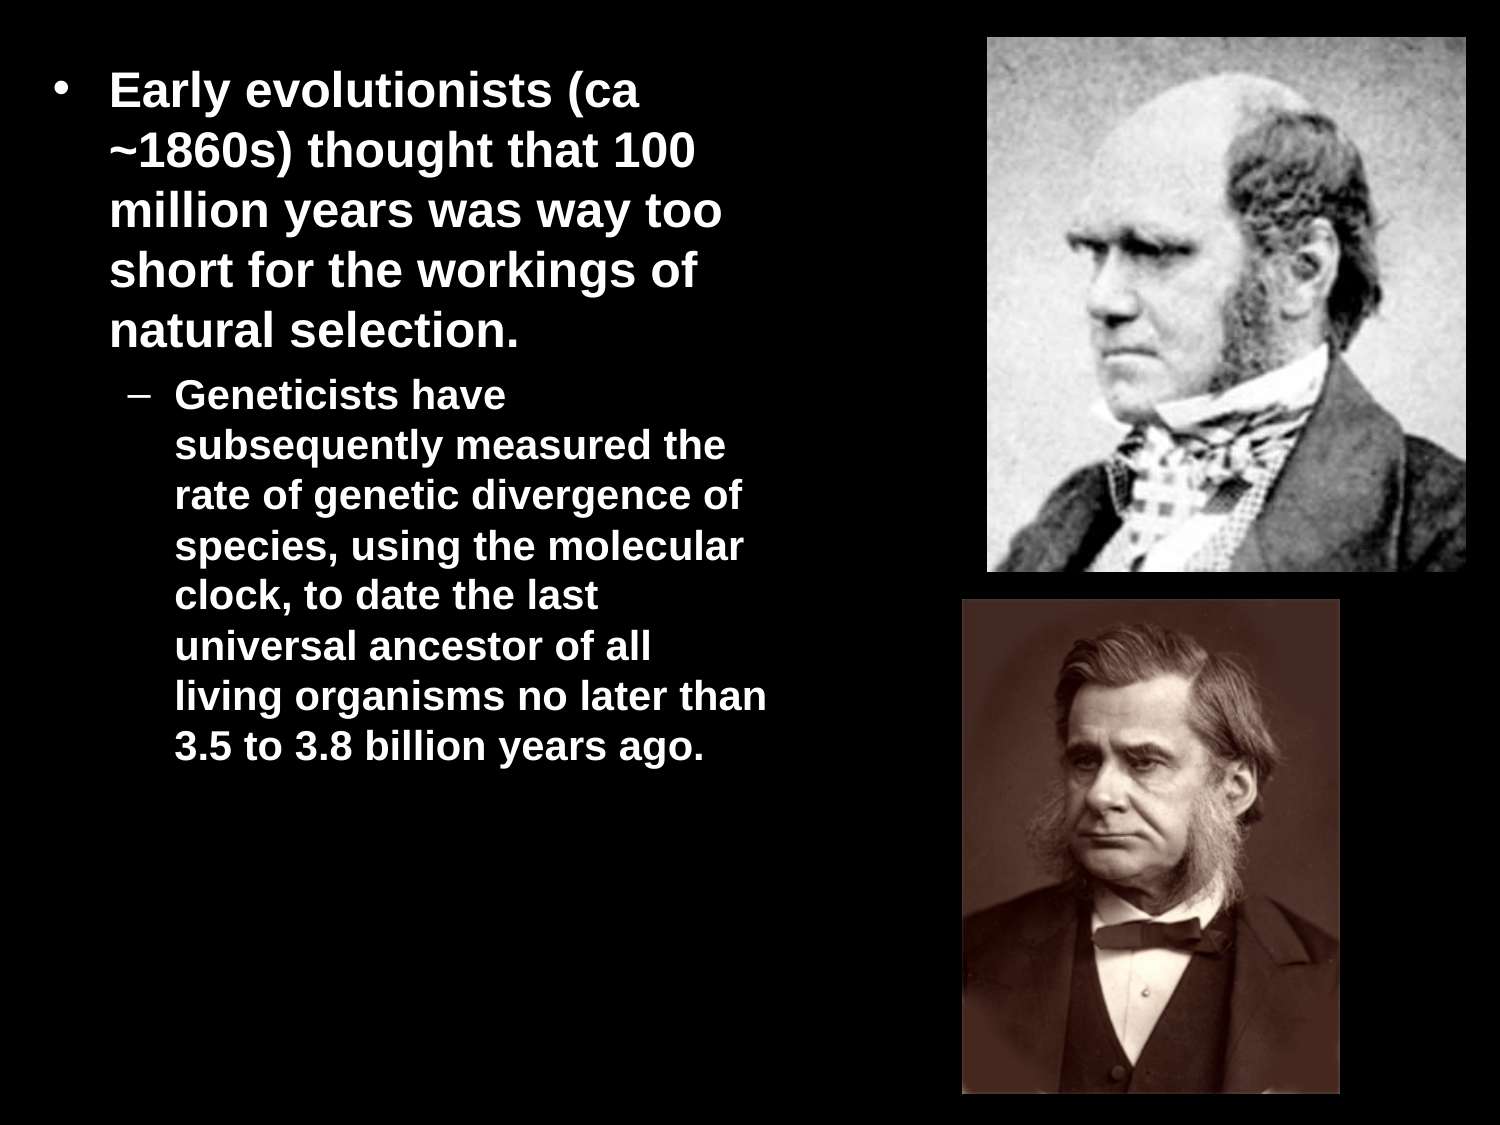

# Early evolutionists (ca ~1860s) thought that 100 million years was way too short for the workings of natural selection.
Geneticists have subsequently measured the rate of genetic divergence of species, using the molecular clock, to date the last universal ancestor of all living organisms no later than 3.5 to 3.8 billion years ago.